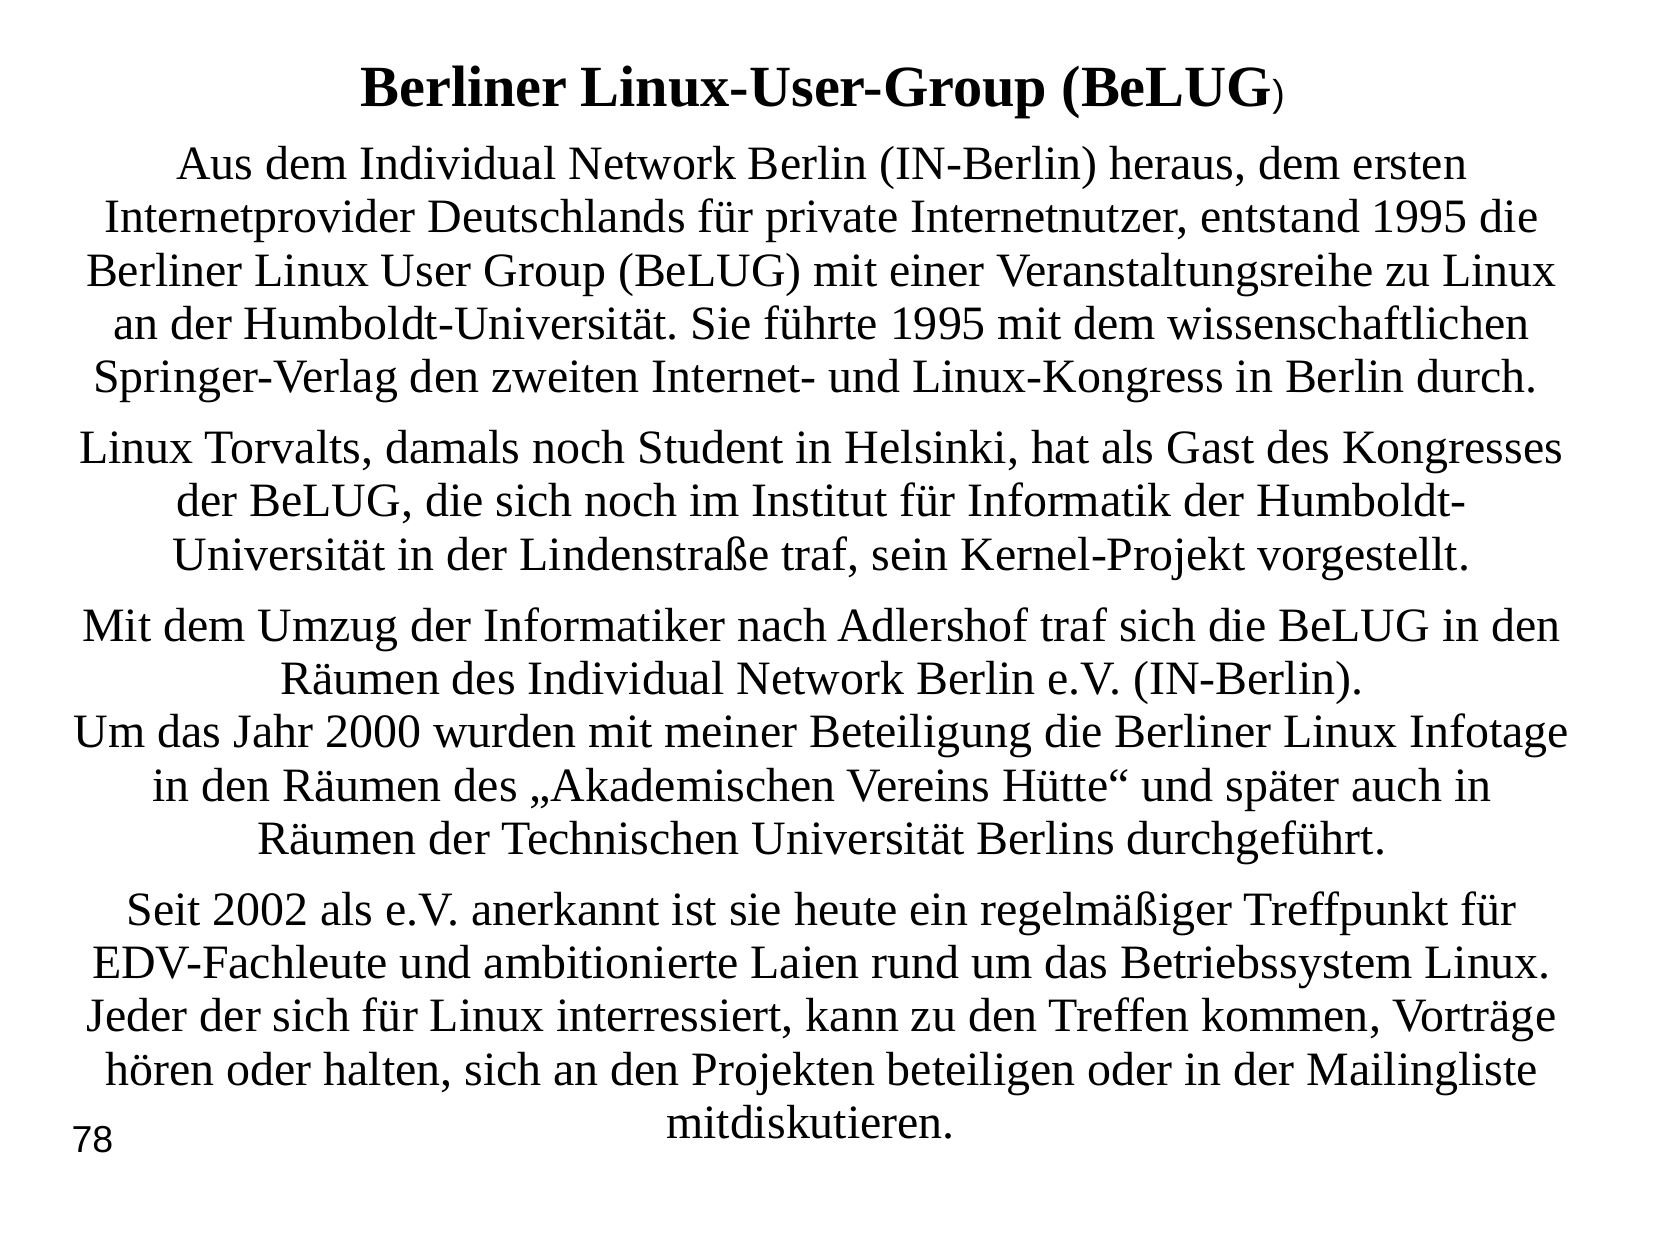

Berliner Linux-User-Group (BeLUG)
Aus dem Individual Network Berlin (IN-Berlin) heraus, dem ersten Internetprovider Deutschlands für private Internetnutzer, entstand 1995 die Berliner Linux User Group (BeLUG) mit einer Veranstaltungsreihe zu Linux an der Humboldt-Universität. Sie führte 1995 mit dem wissenschaftlichen Springer-Verlag den zweiten Internet- und Linux-Kongress in Berlin durch.
Linux Torvalts, damals noch Student in Helsinki, hat als Gast des Kongresses der BeLUG, die sich noch im Institut für Informatik der Humboldt-Universität in der Lindenstraße traf, sein Kernel-Projekt vorgestellt.
Mit dem Umzug der Informatiker nach Adlershof traf sich die BeLUG in den Räumen des Individual Network Berlin e.V. (IN-Berlin).
Um das Jahr 2000 wurden mit meiner Beteiligung die Berliner Linux Infotage in den Räumen des „Akademischen Vereins Hütte“ und später auch in Räumen der Technischen Universität Berlins durchgeführt.
Seit 2002 als e.V. anerkannt ist sie heute ein regelmäßiger Treffpunkt für EDV-Fachleute und ambitionierte Laien rund um das Betriebssystem Linux. Jeder der sich für Linux interressiert, kann zu den Treffen kommen, Vorträge hören oder halten, sich an den Projekten beteiligen oder in der Mailingliste mitdiskutieren.